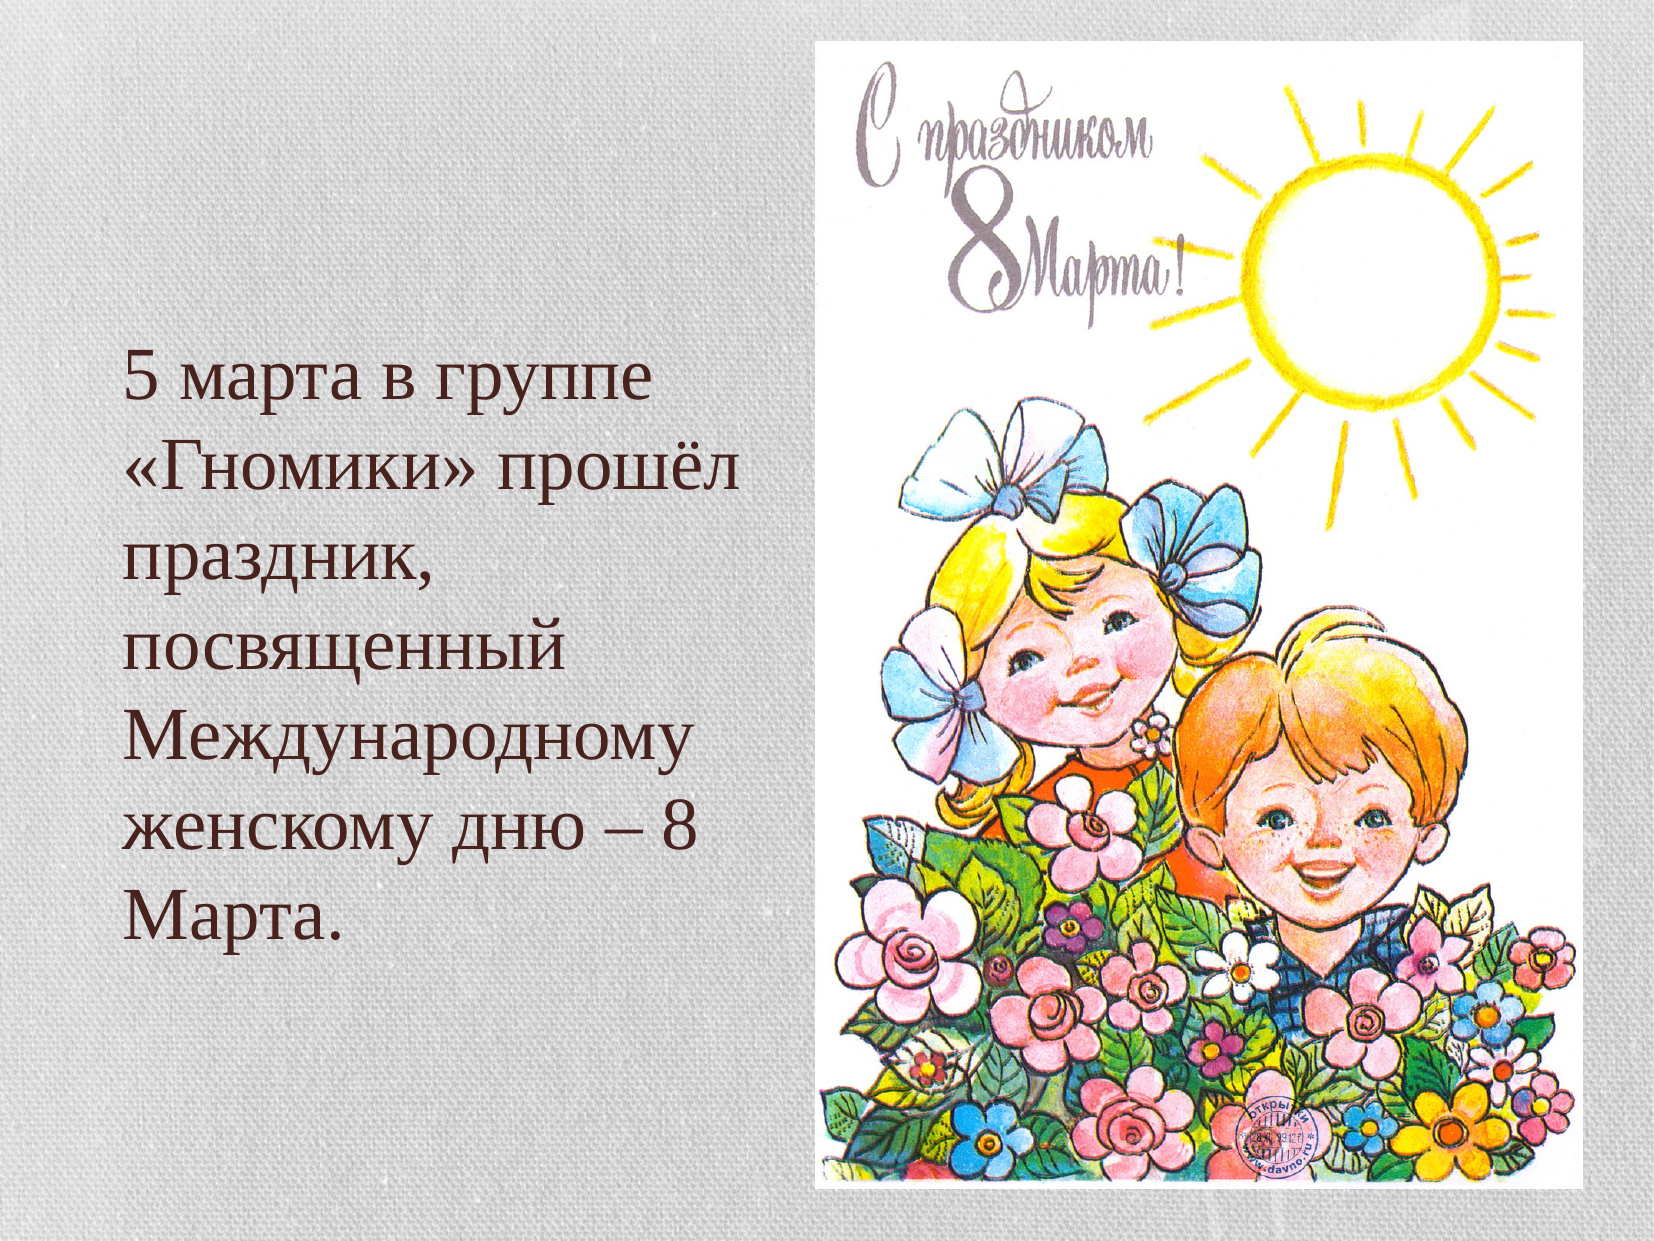

# 5 марта в группе «Гномики» прошёл праздник, посвященный Международному женскому дню – 8 Марта.